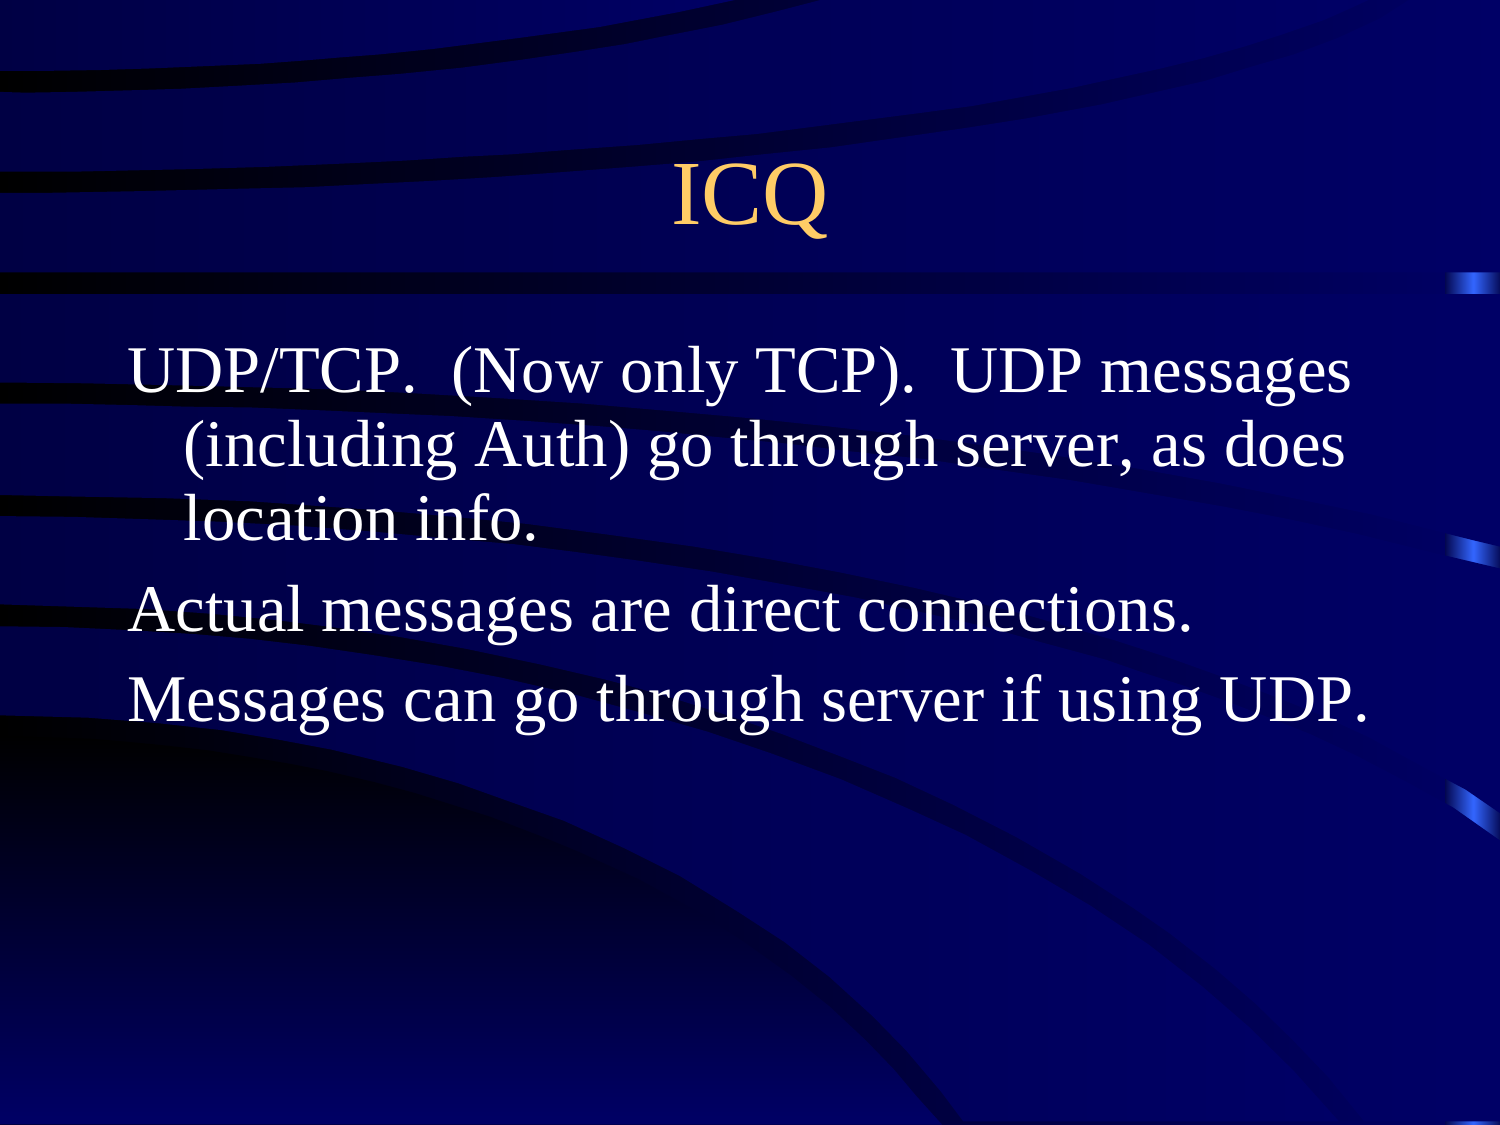

# ICQ
UDP/TCP. (Now only TCP). UDP messages (including Auth) go through server, as does location info.
Actual messages are direct connections.
Messages can go through server if using UDP.